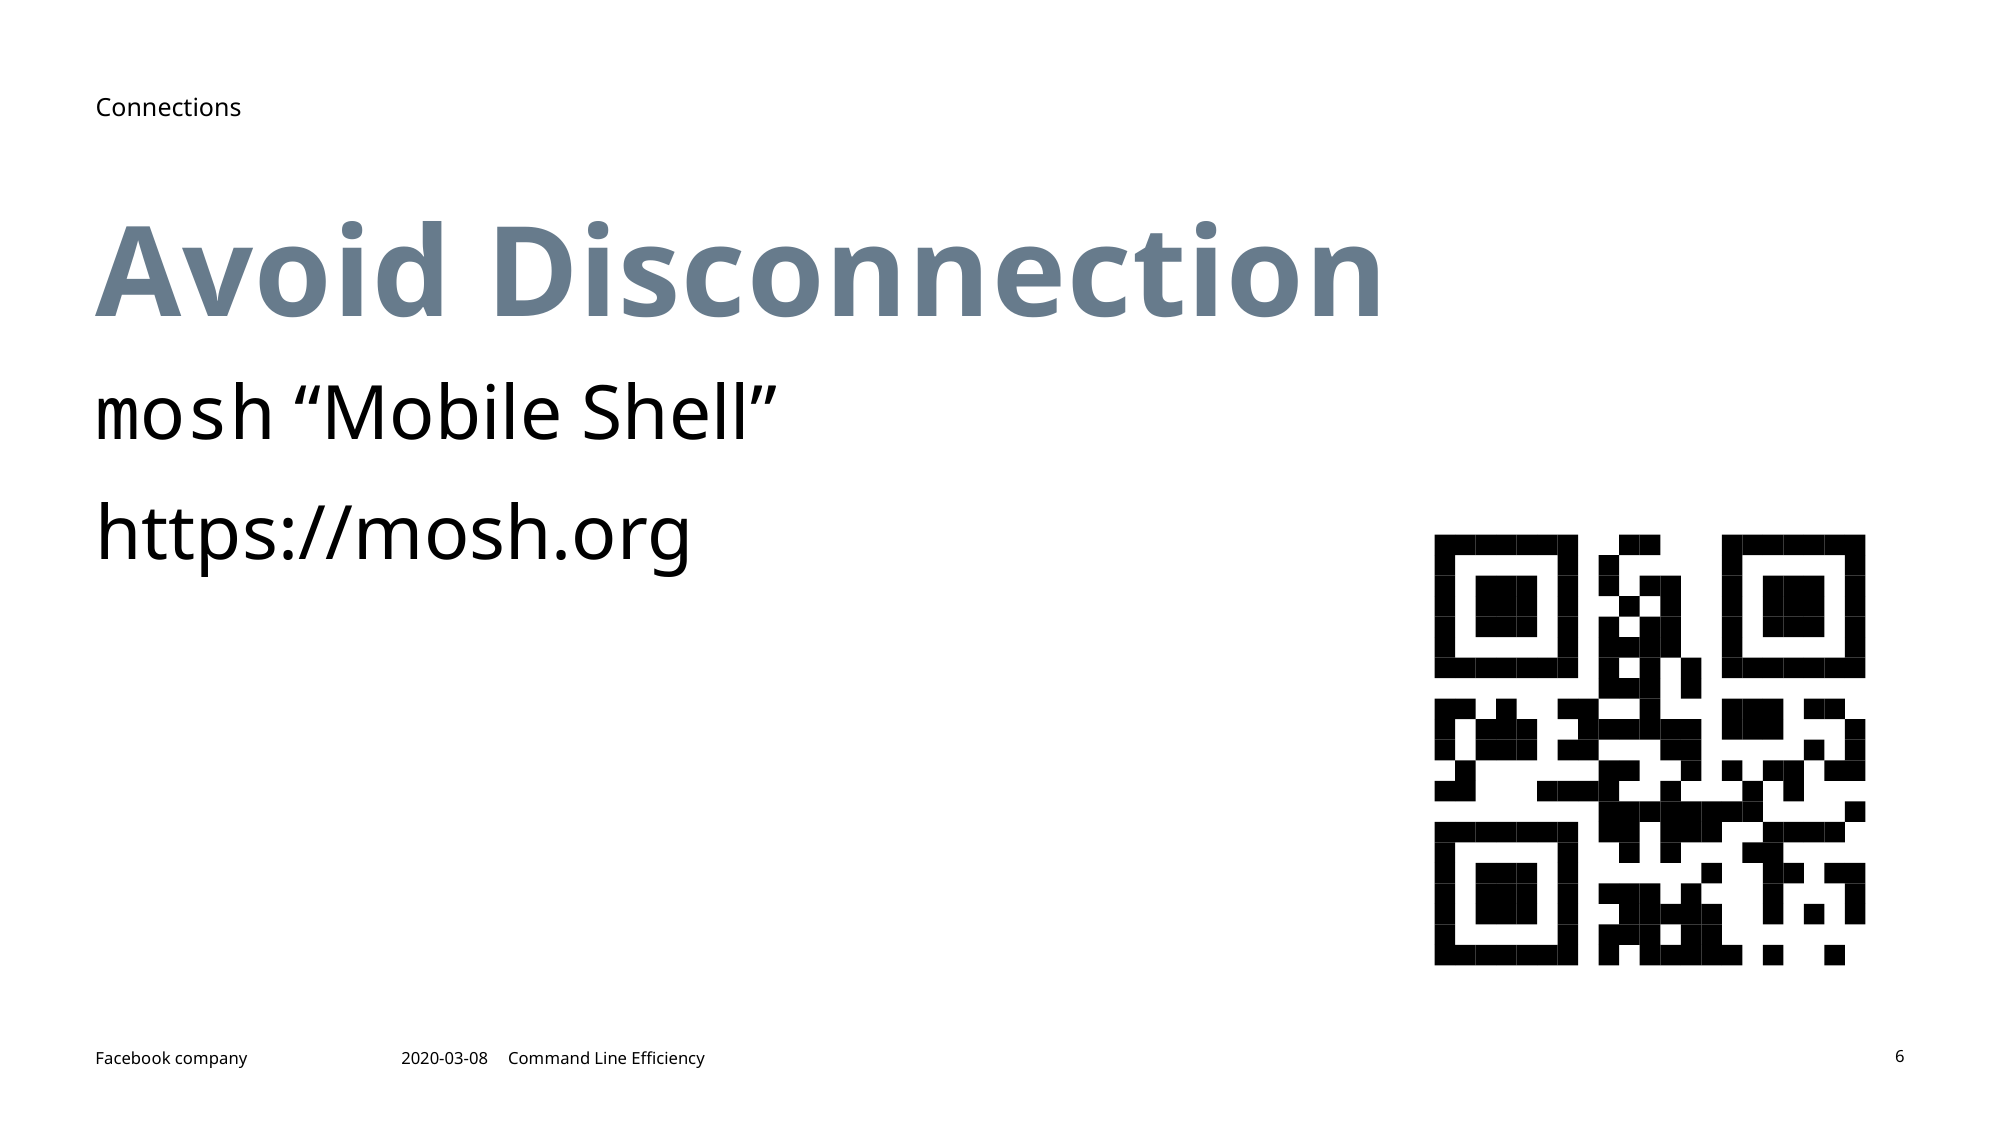

Connections
Avoid Disconnection
# mosh “Mobile Shell”
https://mosh.org
2020-03-08
Command Line Efficiency